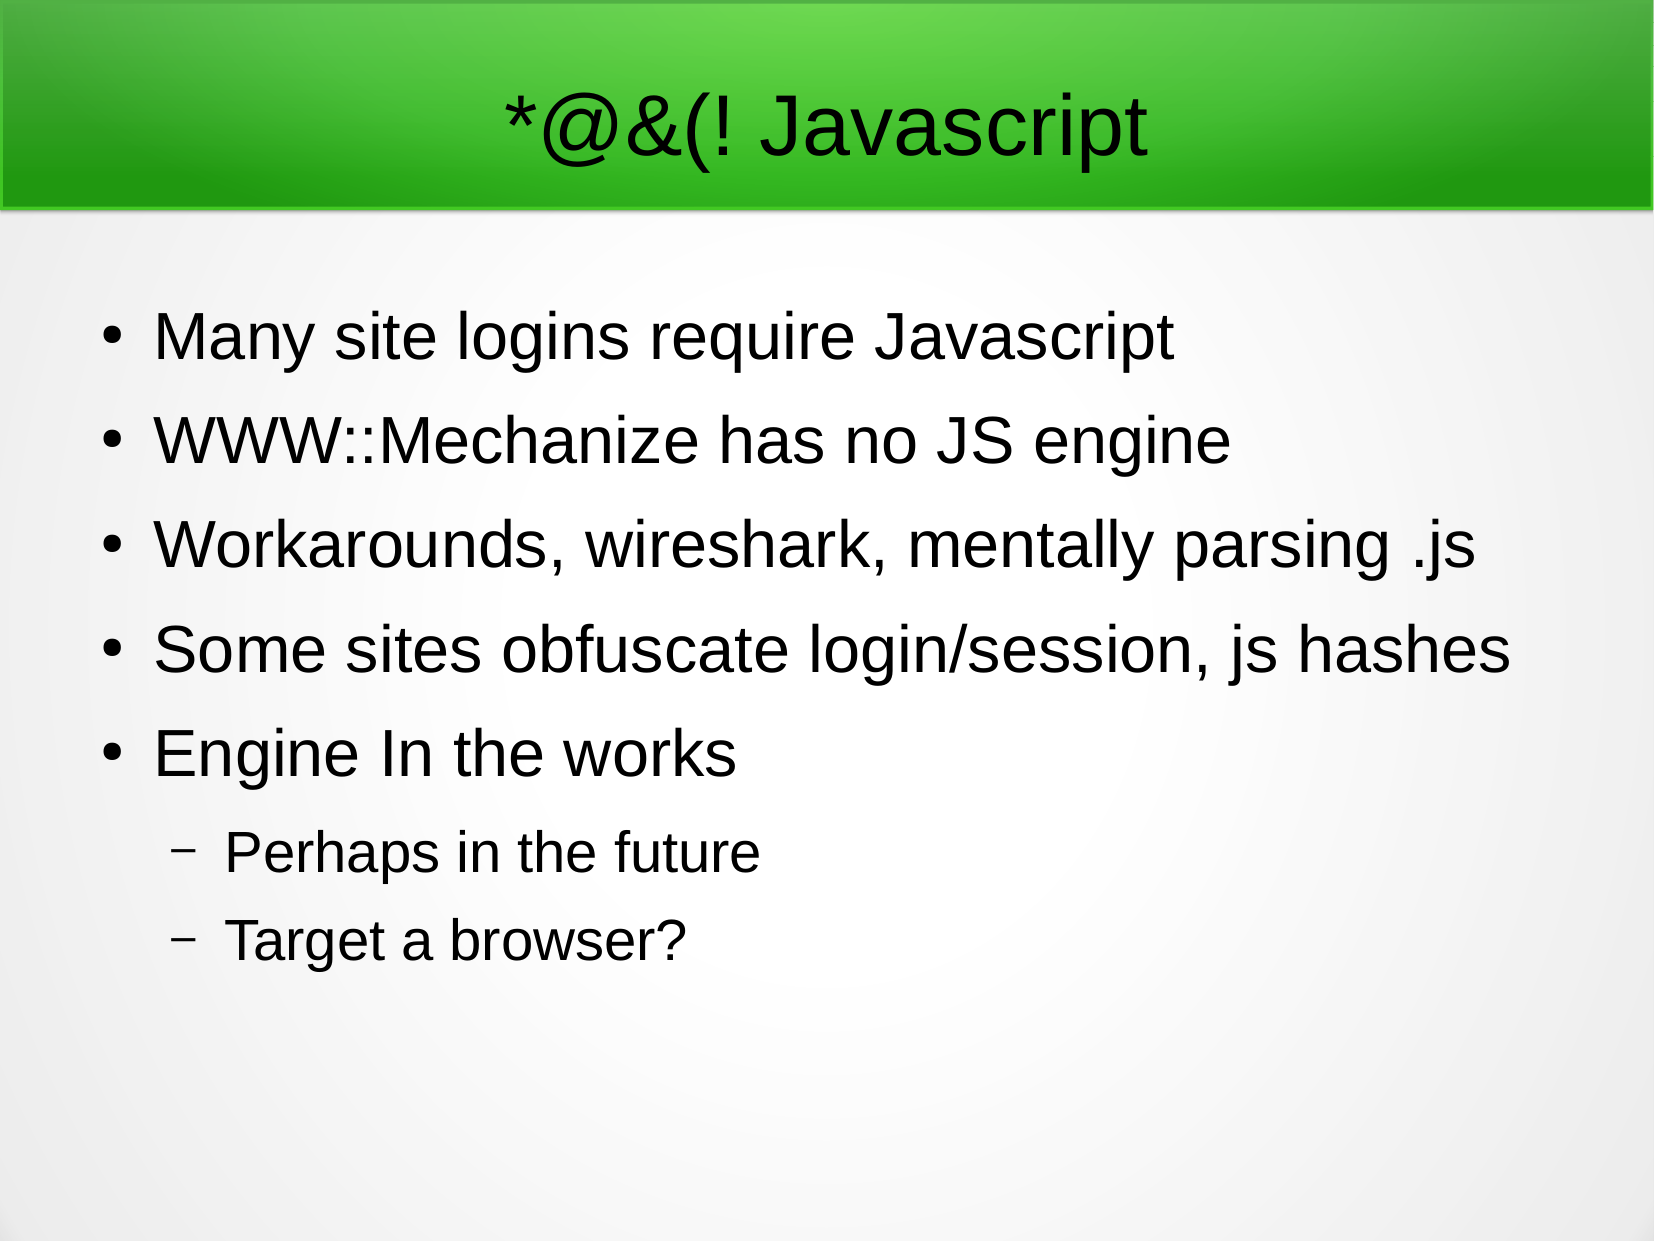

# *@&(! Javascript
Many site logins require Javascript
WWW::Mechanize has no JS engine
Workarounds, wireshark, mentally parsing .js
Some sites obfuscate login/session, js hashes
Engine In the works
Perhaps in the future
Target a browser?